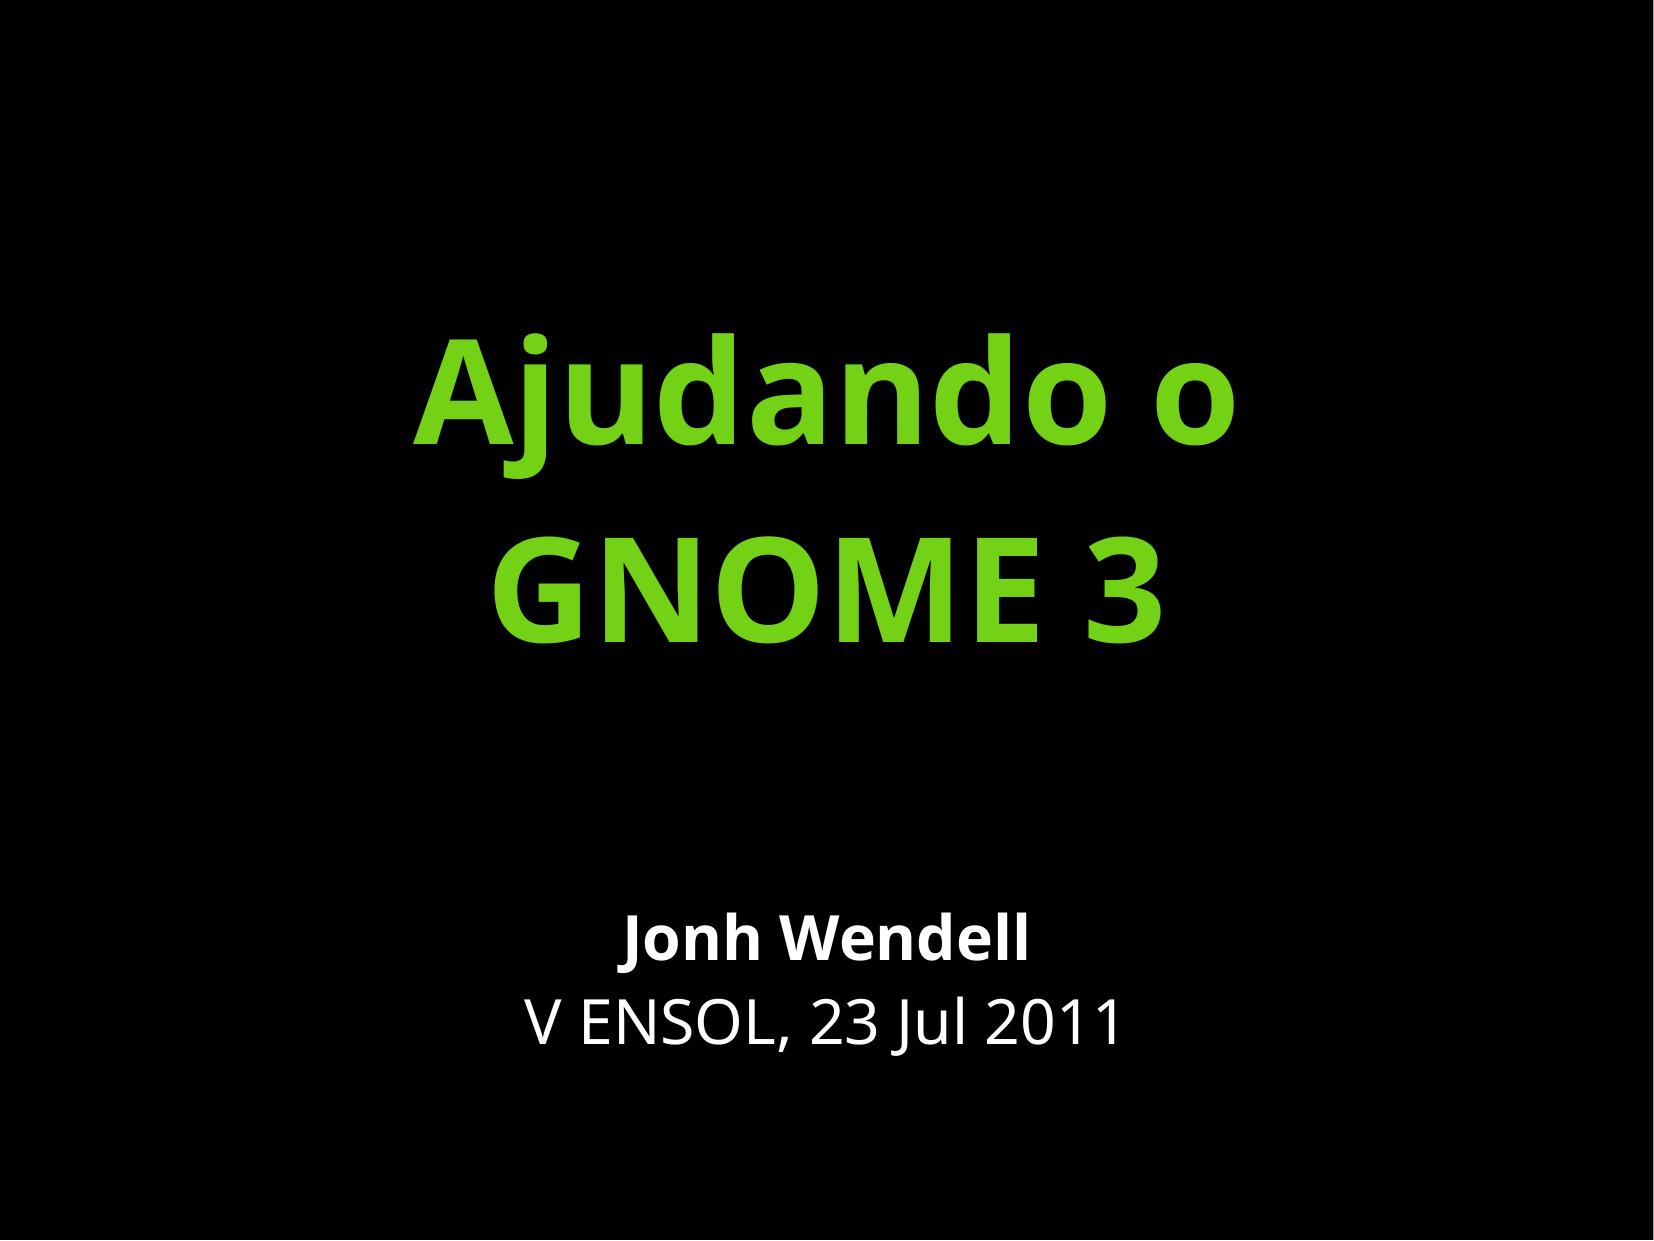

Ajudando o GNOME 3
Jonh Wendell
V ENSOL, 23 Jul 2011